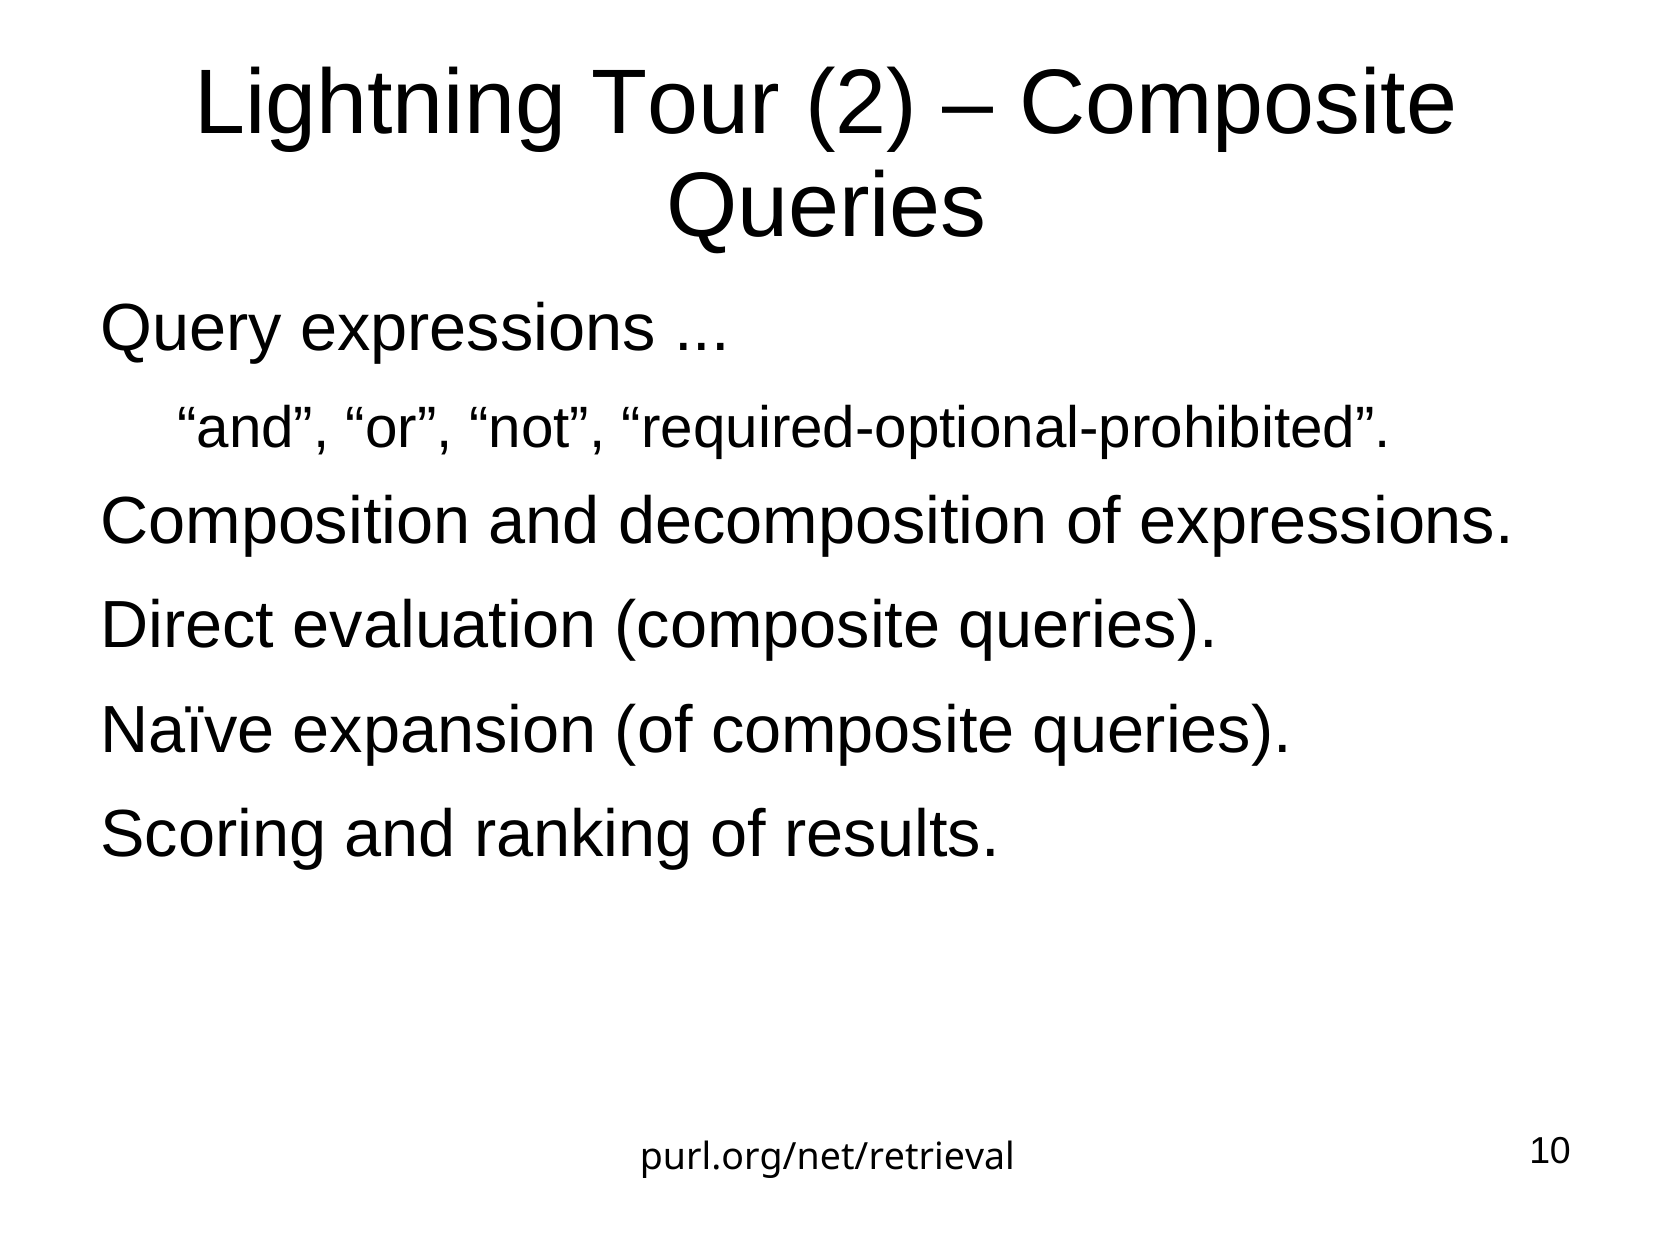

# Lightning Tour (2) – Composite Queries
Query expressions ...
“and”, “or”, “not”, “required-optional-prohibited”.
Composition and decomposition of expressions.
Direct evaluation (composite queries).
Naïve expansion (of composite queries).
Scoring and ranking of results.
purl.org/net/retrieval
10